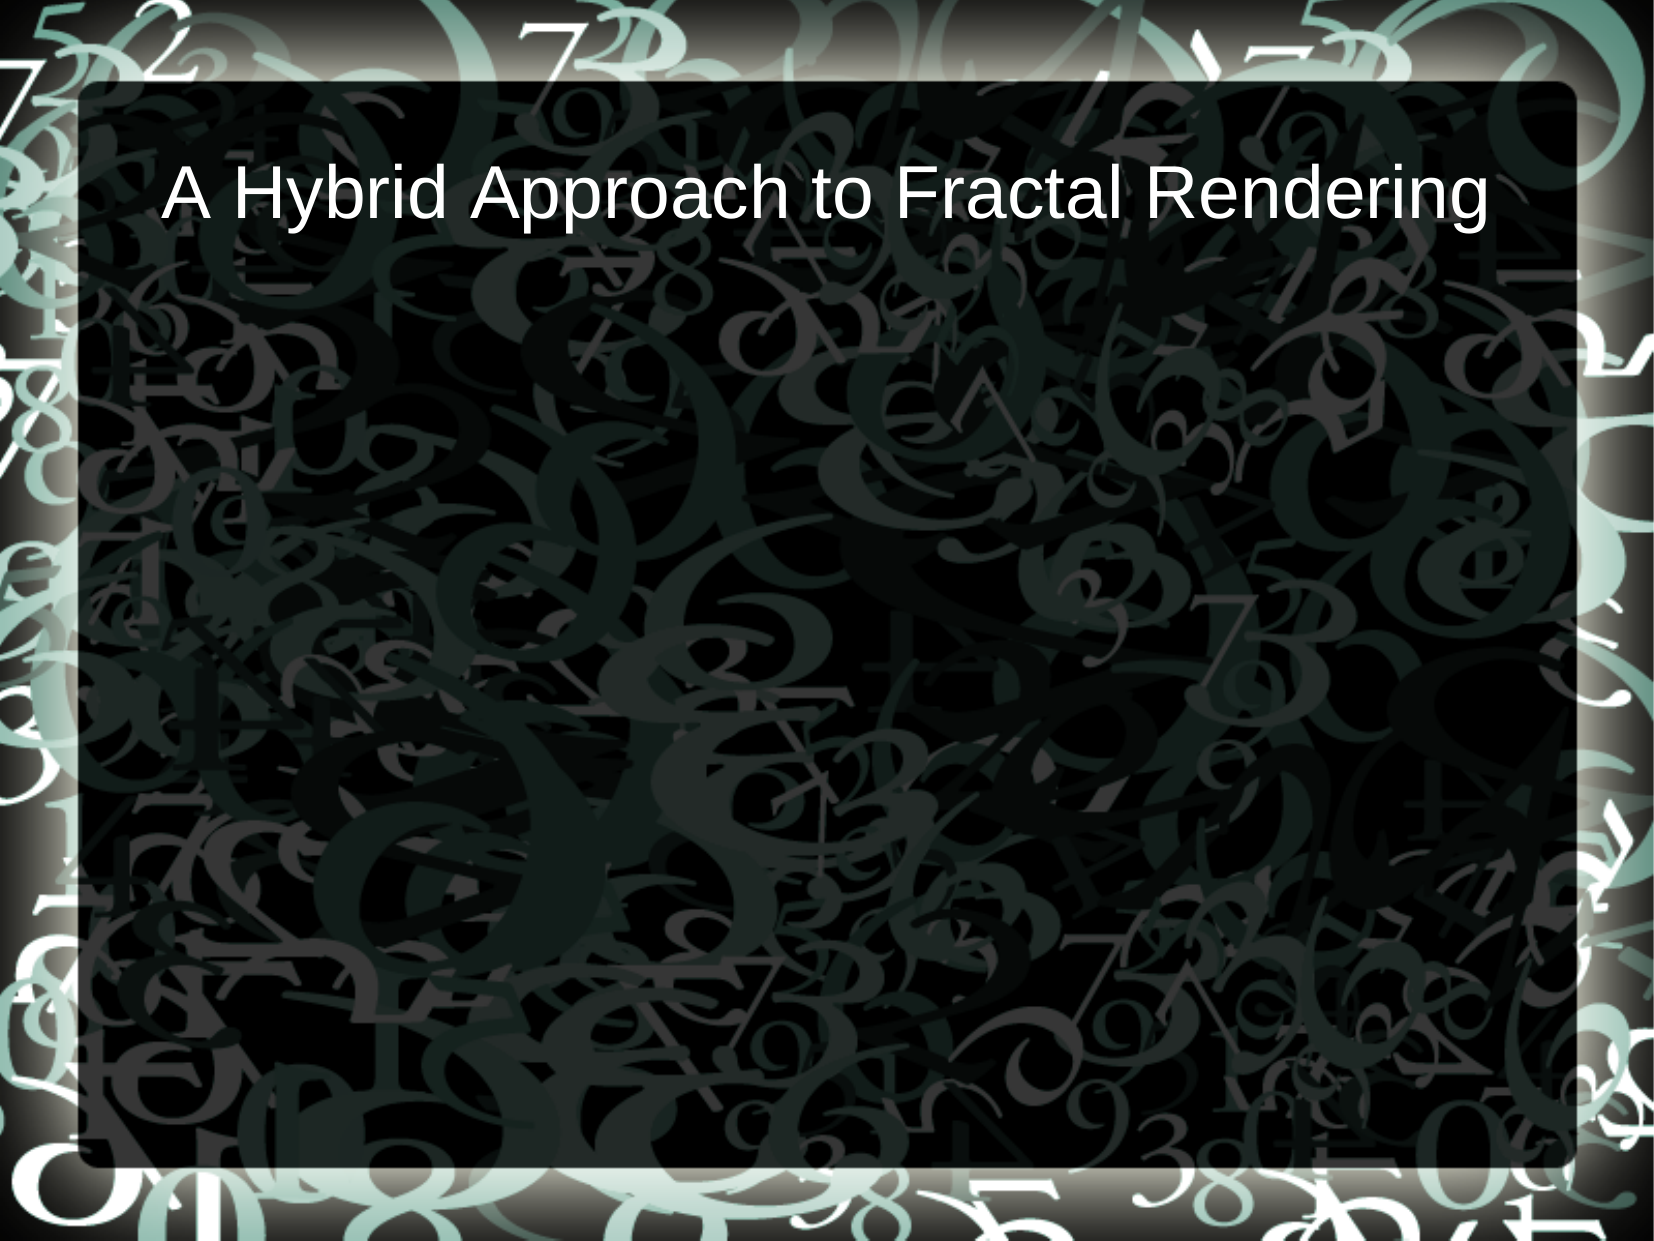

# A Hybrid Approach to Fractal Rendering